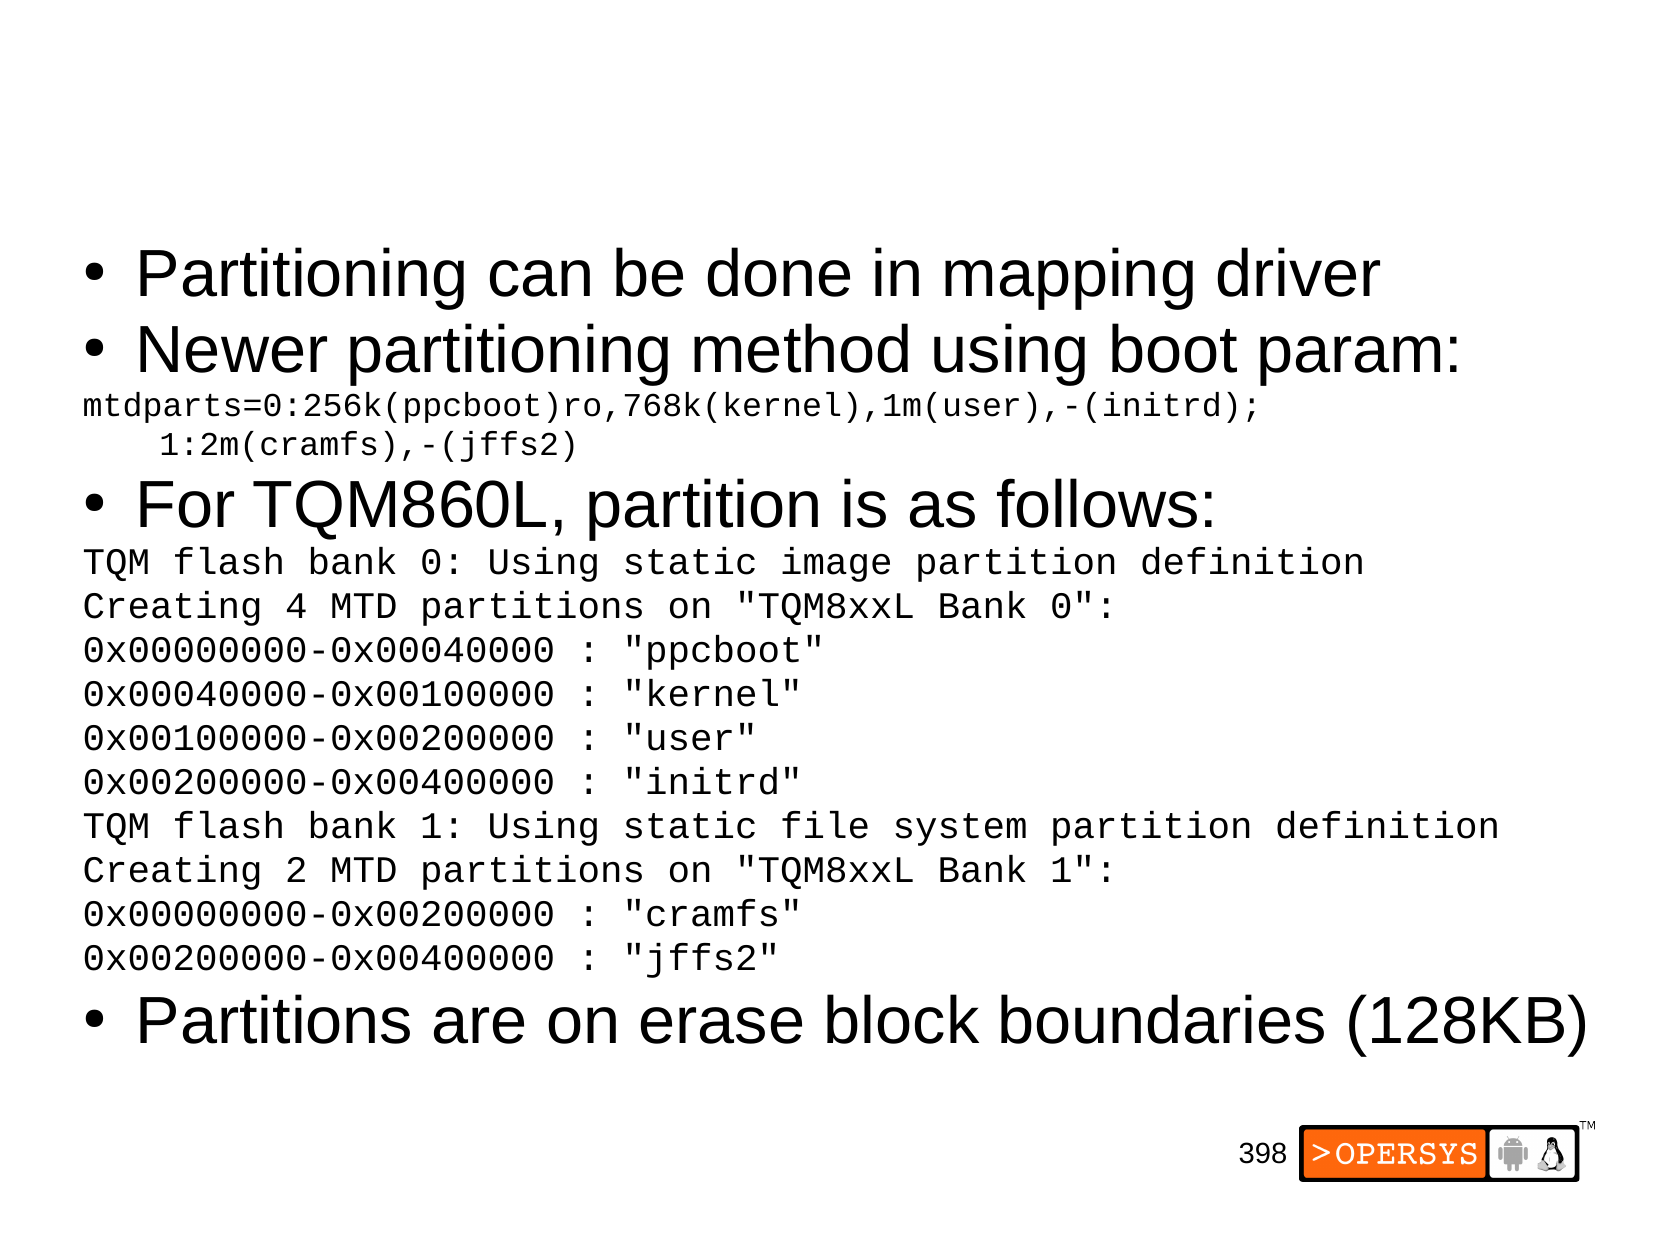

# Partitioning can be done in mapping driver
Newer partitioning method using boot param:
mtdparts=0:256k(ppcboot)ro,768k(kernel),1m(user),-(initrd);
1:2m(cramfs),-(jffs2)
For TQM860L, partition is as follows:
TQM flash bank 0: Using static image partition definition
Creating 4 MTD partitions on "TQM8xxL Bank 0":
0x00000000-0x00040000 : "ppcboot"
0x00040000-0x00100000 : "kernel"
0x00100000-0x00200000 : "user"
0x00200000-0x00400000 : "initrd"
TQM flash bank 1: Using static file system partition definition
Creating 2 MTD partitions on "TQM8xxL Bank 1":
0x00000000-0x00200000 : "cramfs"
0x00200000-0x00400000 : "jffs2"
Partitions are on erase block boundaries (128KB)